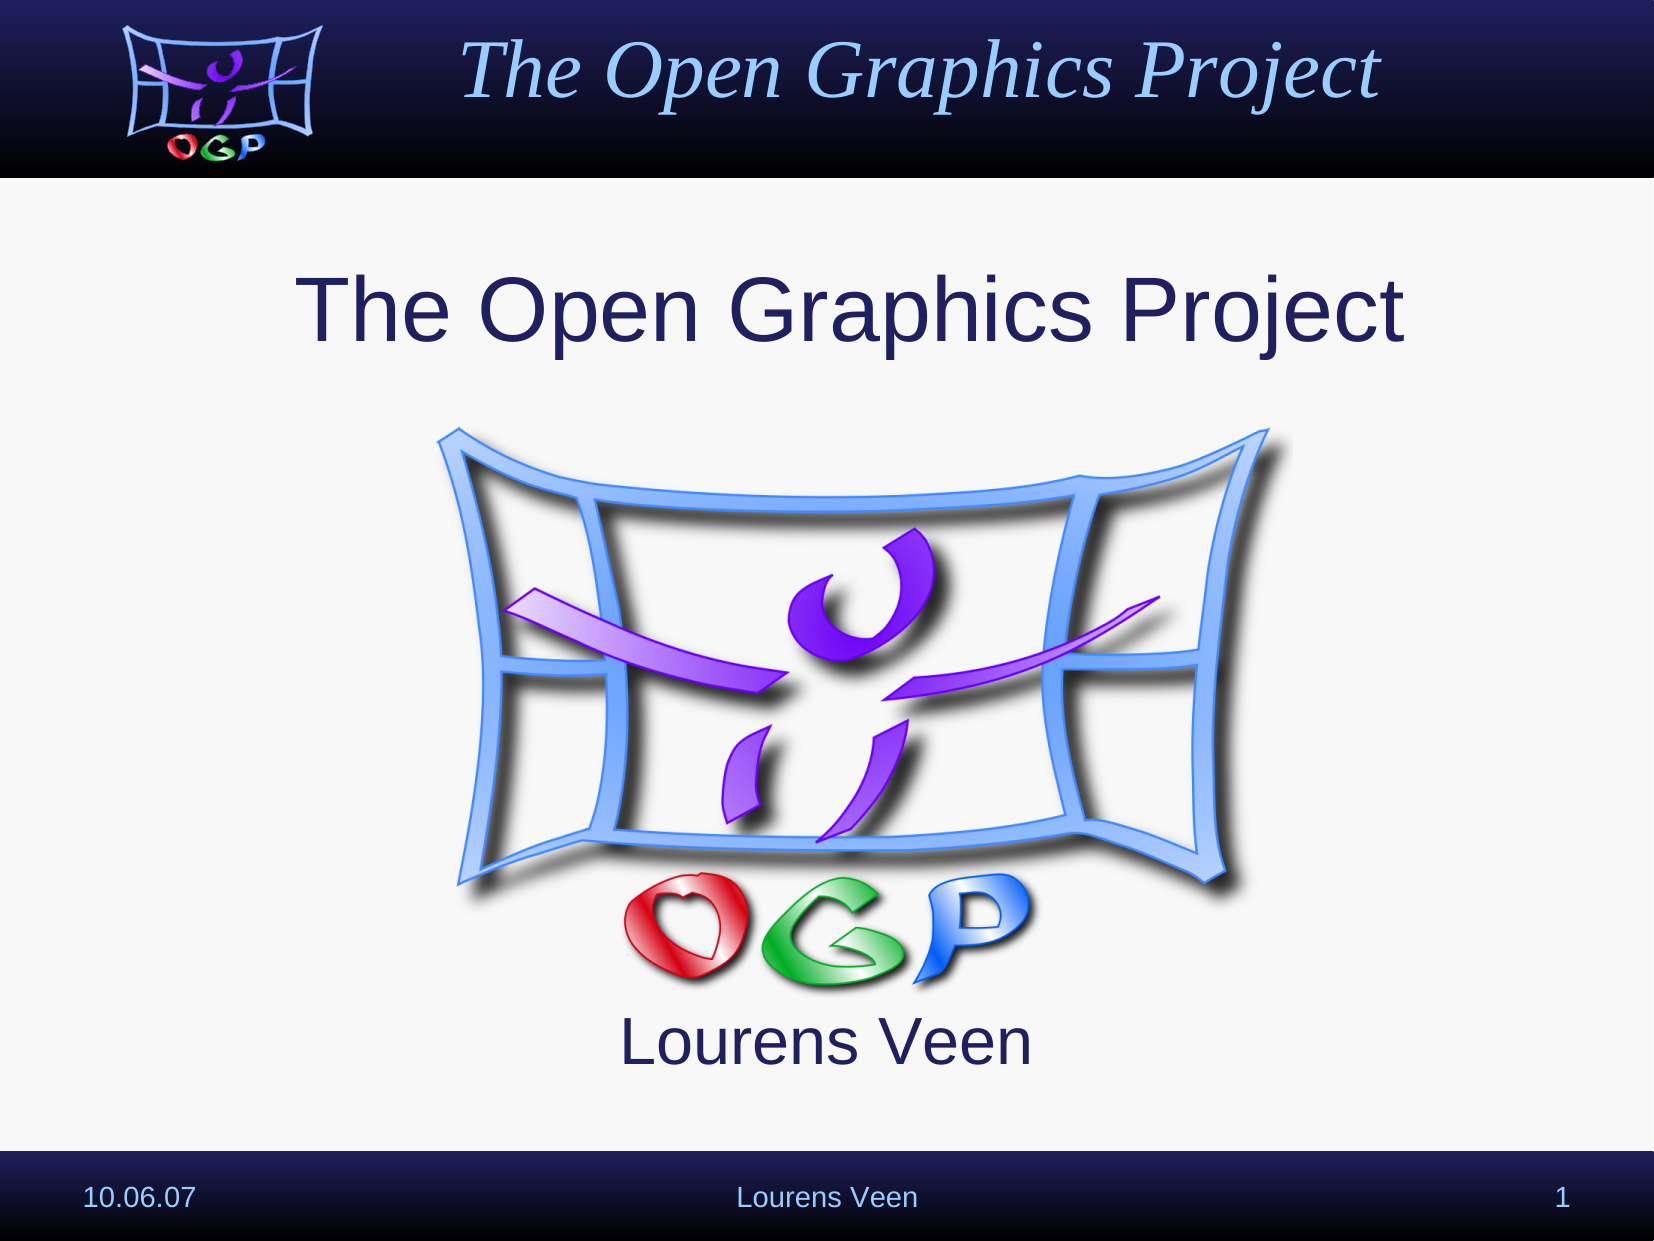

# The Open Graphics Project
Lourens Veen
10.06.07
Lourens Veen
1